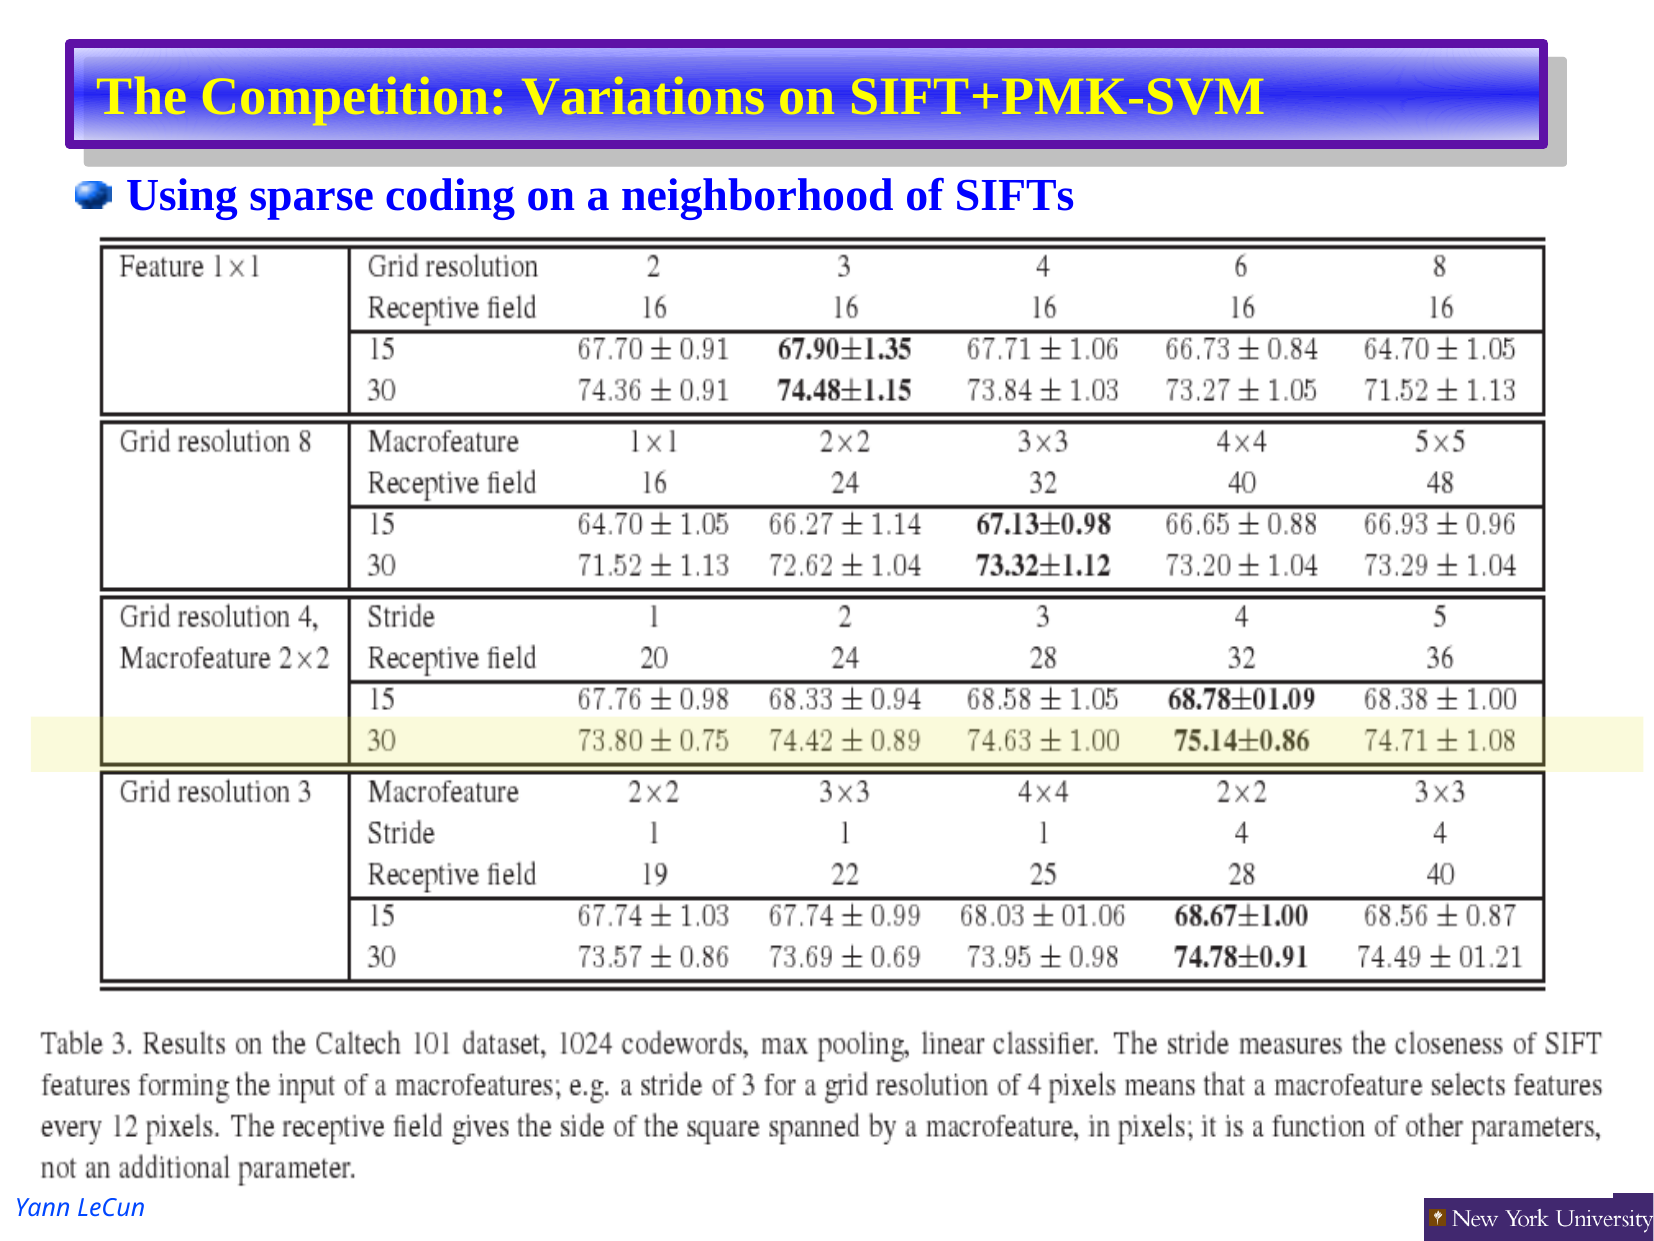

# The Competition: Variations on SIFT+PMK-SVM
Using sparse coding on a neighborhood of SIFTs